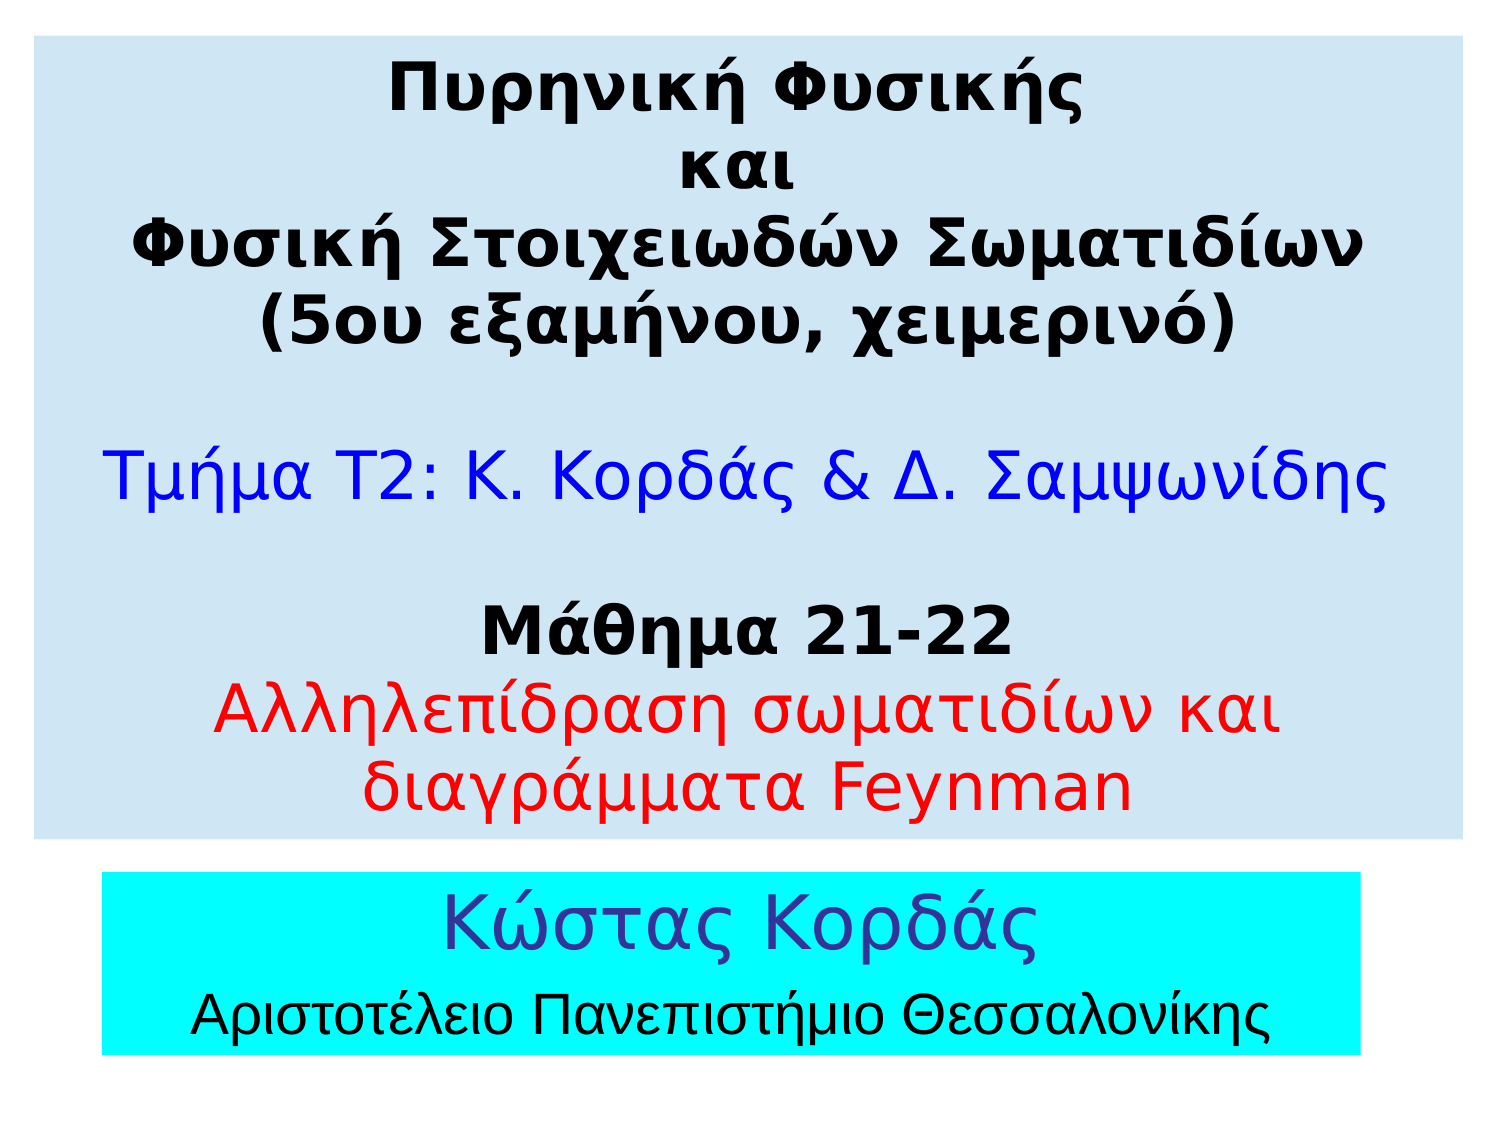

# Πυρηνική Φυσικής και Φυσική Στοιχειωδών Σωματιδίων (5ου εξαμήνου, χειμερινό) Τμήμα T2: Κ. Κορδάς & Δ. Σαμψωνίδης Μάθημα 21-22 Αλληλεπίδραση σωματιδίων και διαγράμματα Feynman
 Κώστας Κορδάς
Αριστοτέλειο Πανεπιστήμιο Θεσσαλονίκης